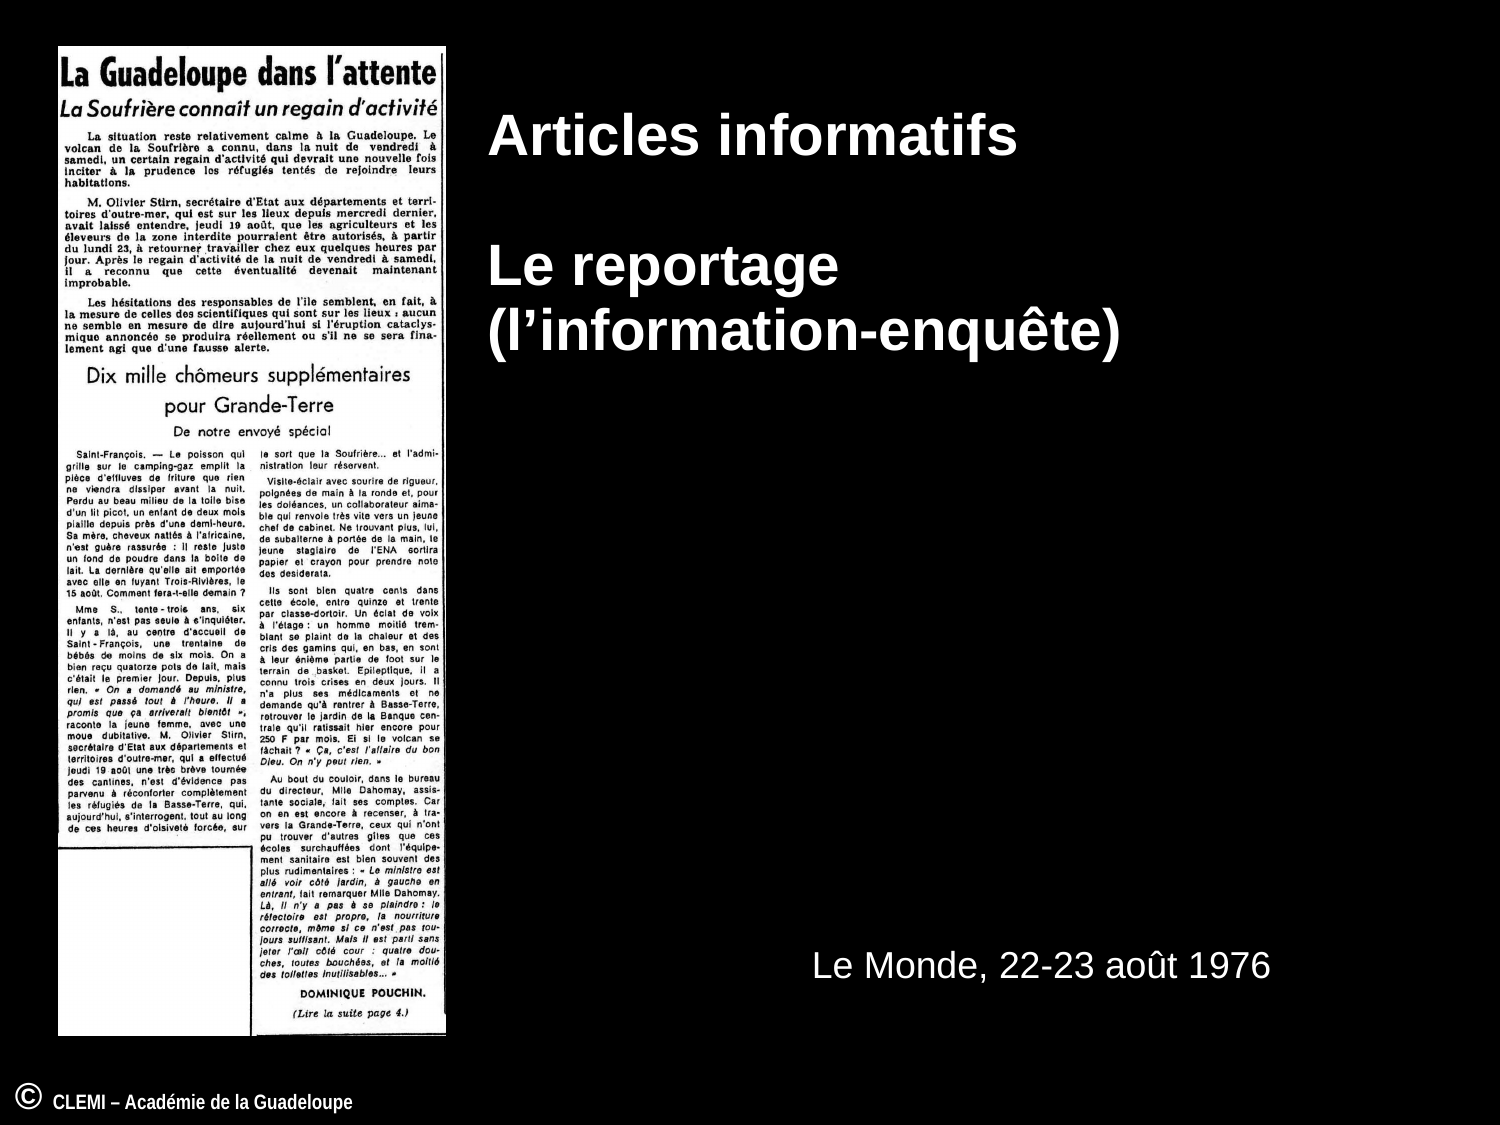

Articles informatifs
Le reportage
(l’information-enquête)
# Le Monde, 22-23 août 1976
© CLEMI – Académie de la Guadeloupe